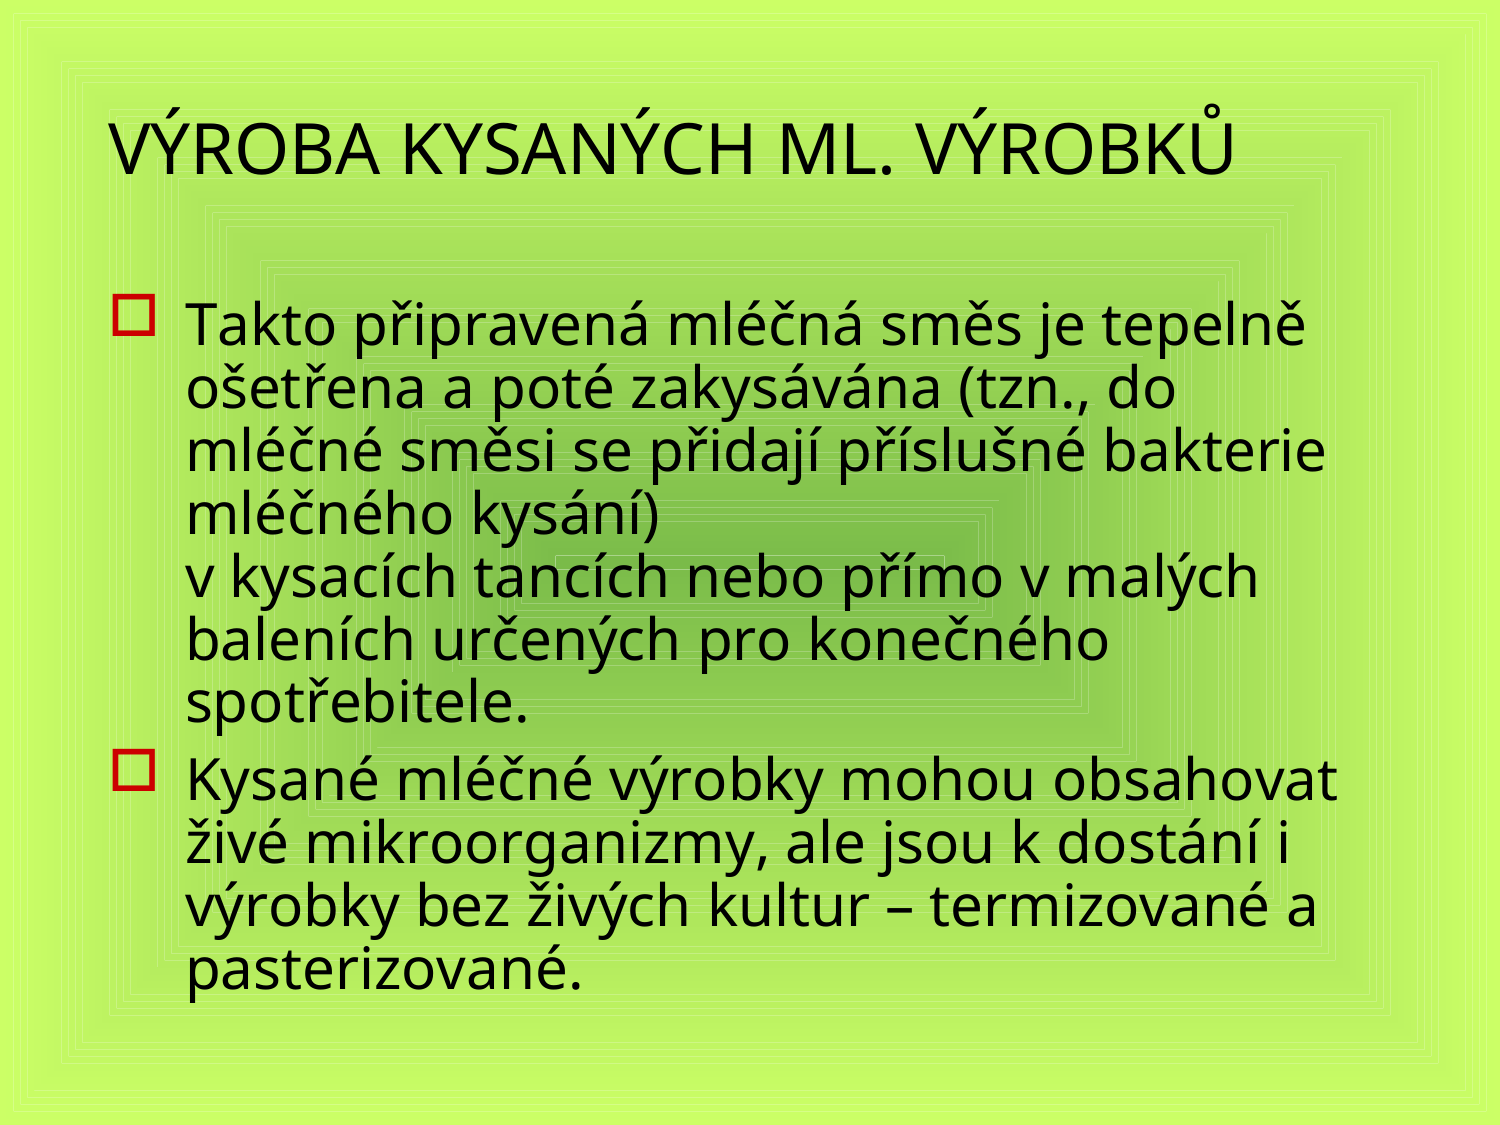

# VÝROBA KYSANÝCH ML. VÝROBKŮ
Takto připravená mléčná směs je tepelně ošetřena a poté zakysávána (tzn., do mléčné směsi se přidají příslušné bakterie mléčného kysání)
v kysacích tancích nebo přímo v malých baleních určených pro konečného spotřebitele.
Kysané mléčné výrobky mohou obsahovat živé mikroorganizmy, ale jsou k dostání i výrobky bez živých kultur – termizované a pasterizované.